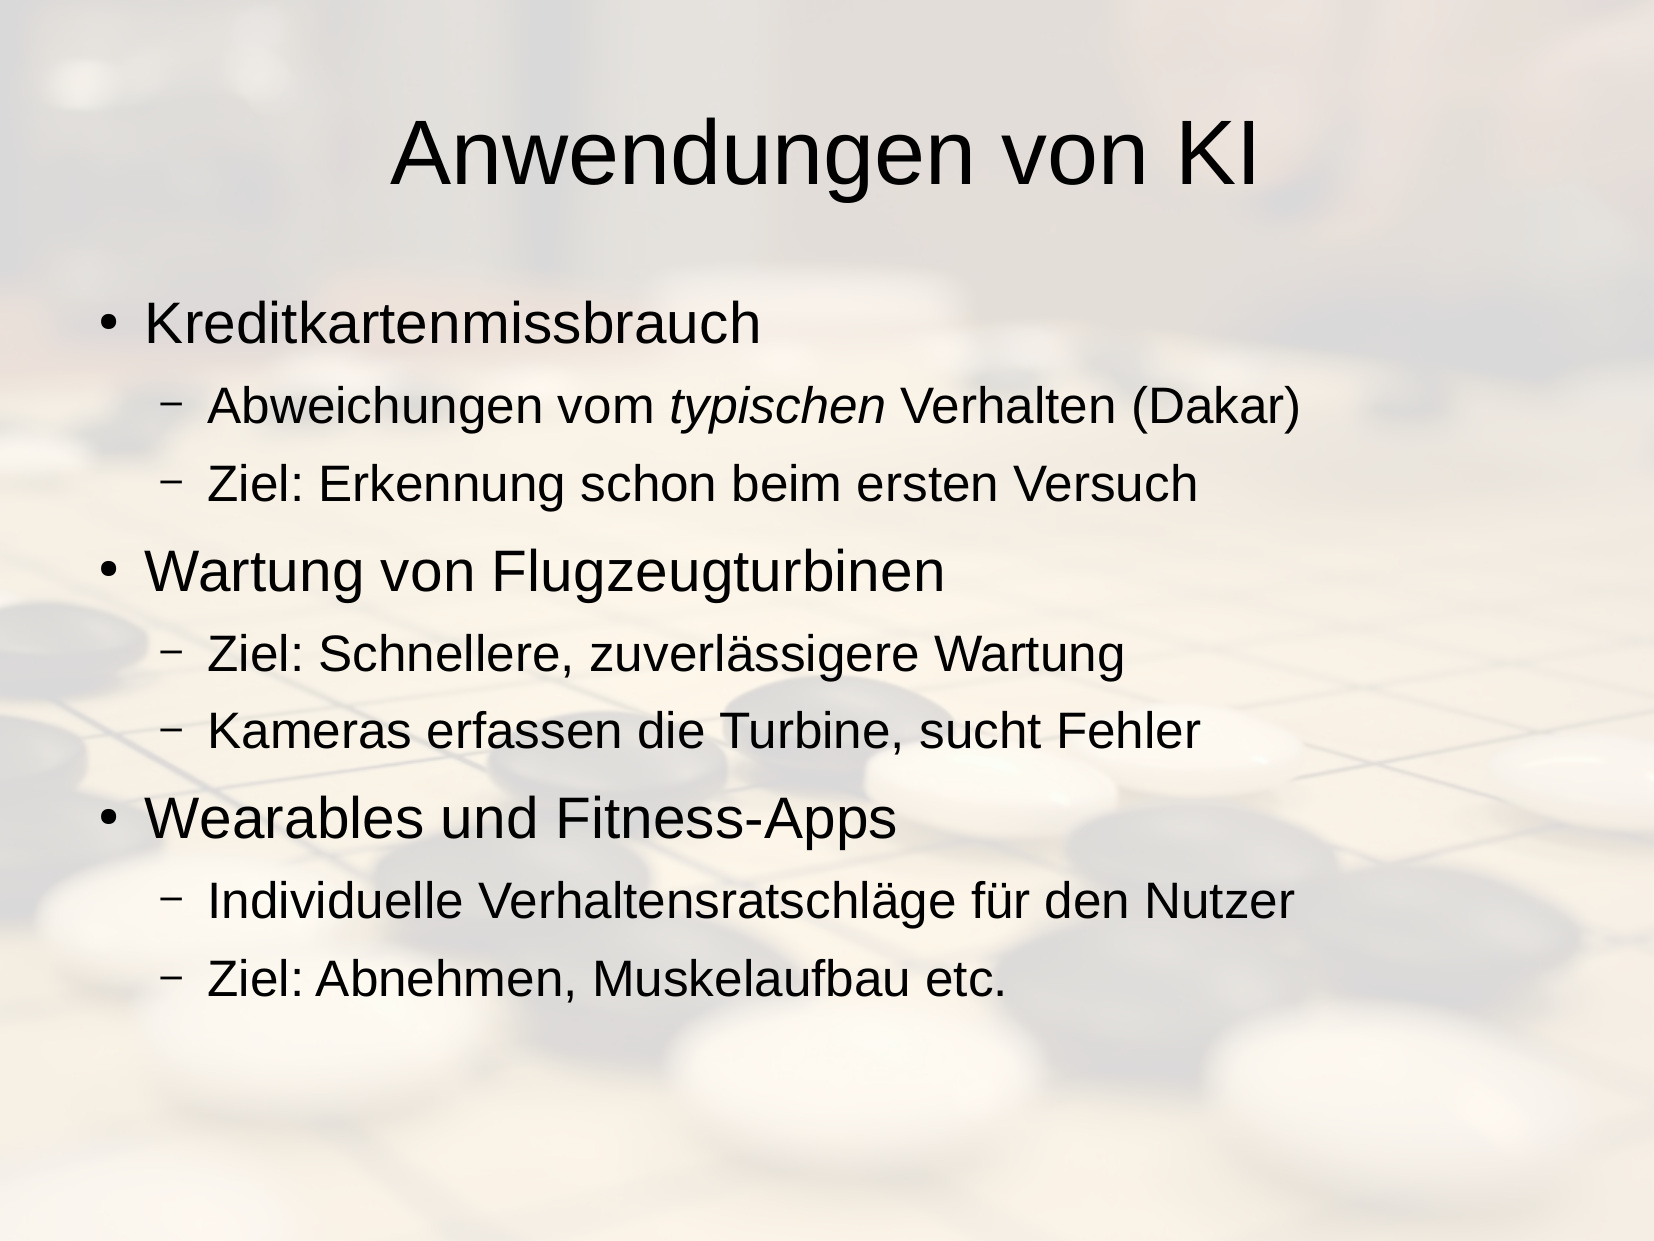

# Anwendungen von KI
Kreditkartenmissbrauch
Abweichungen vom typischen Verhalten (Dakar)
Ziel: Erkennung schon beim ersten Versuch
Wartung von Flugzeugturbinen
Ziel: Schnellere, zuverlässigere Wartung
Kameras erfassen die Turbine, sucht Fehler
Wearables und Fitness-Apps
Individuelle Verhaltensratschläge für den Nutzer
Ziel: Abnehmen, Muskelaufbau etc.